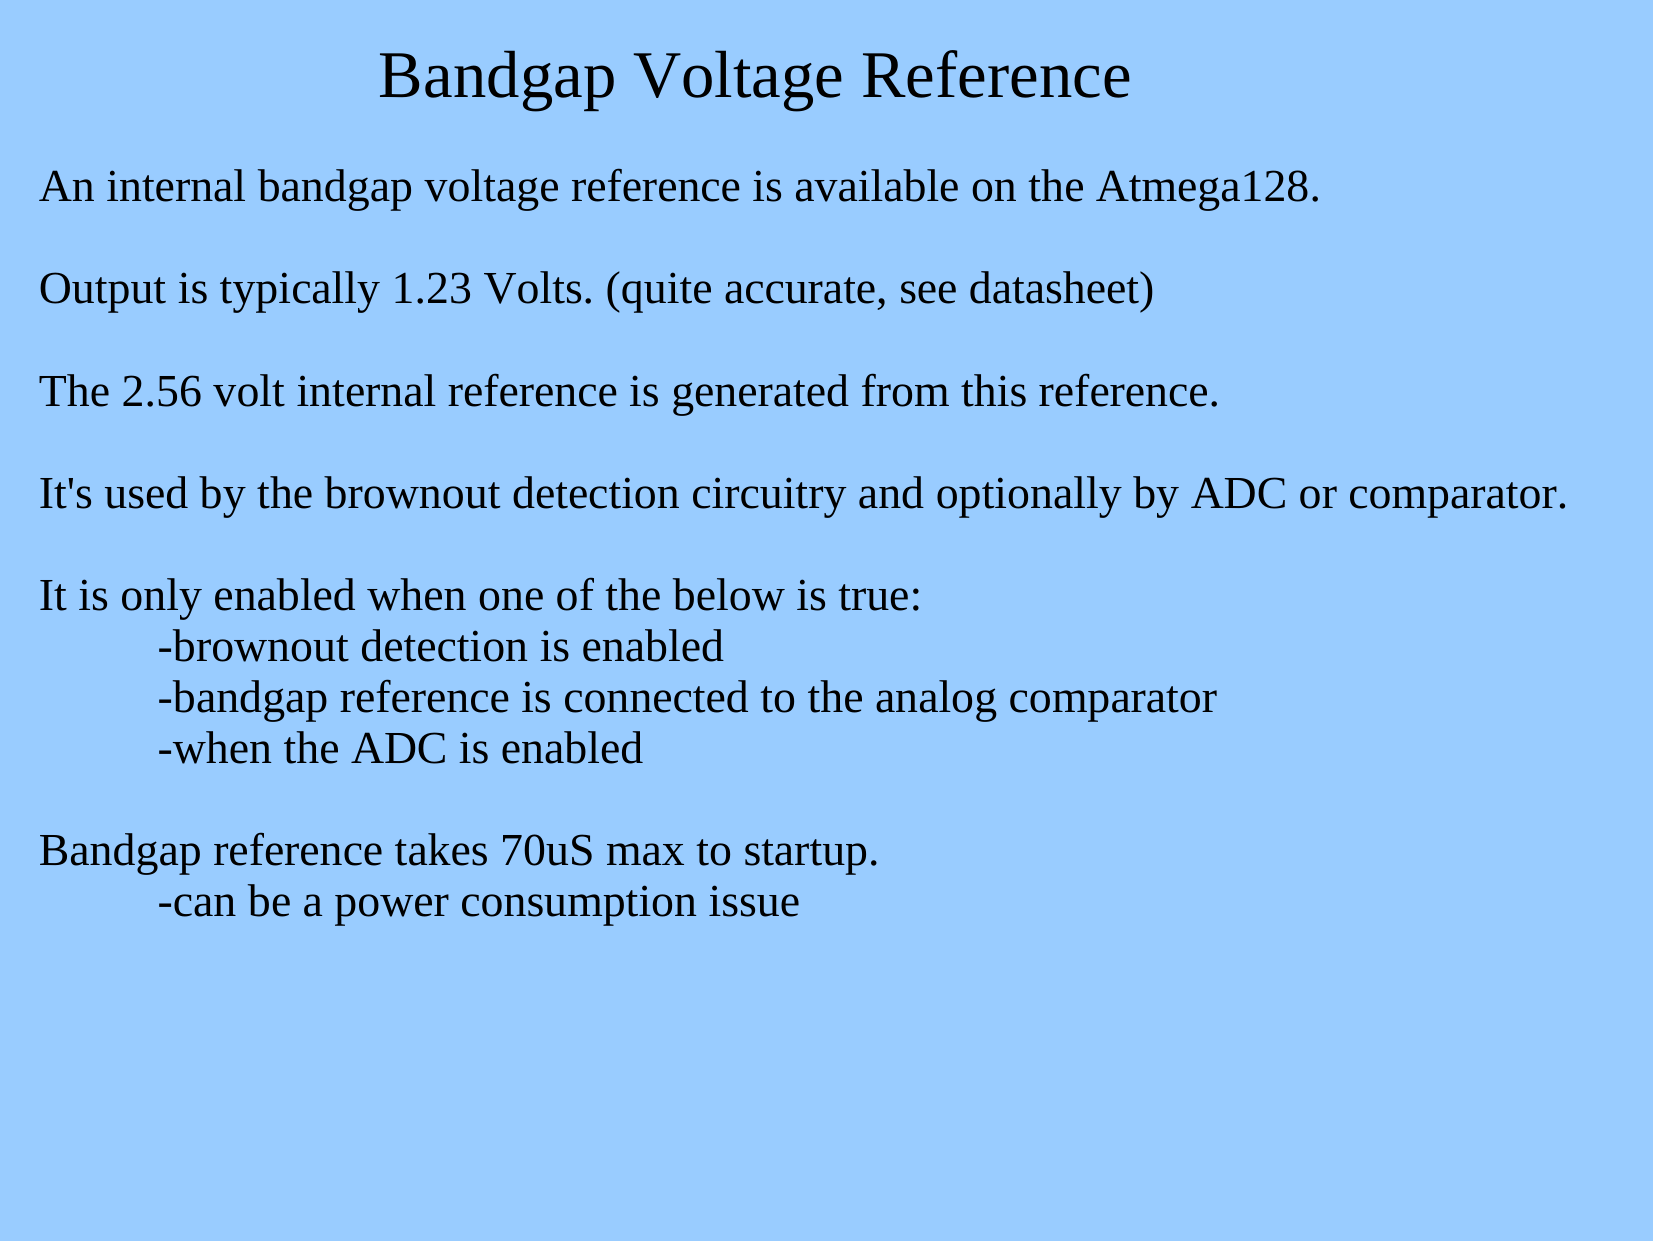

Bandgap Voltage Reference
An internal bandgap voltage reference is available on the Atmega128.
Output is typically 1.23 Volts. (quite accurate, see datasheet)
The 2.56 volt internal reference is generated from this reference.
It's used by the brownout detection circuitry and optionally by ADC or comparator.
It is only enabled when one of the below is true:
	-brownout detection is enabled
	-bandgap reference is connected to the analog comparator
	-when the ADC is enabled
Bandgap reference takes 70uS max to startup.
	-can be a power consumption issue